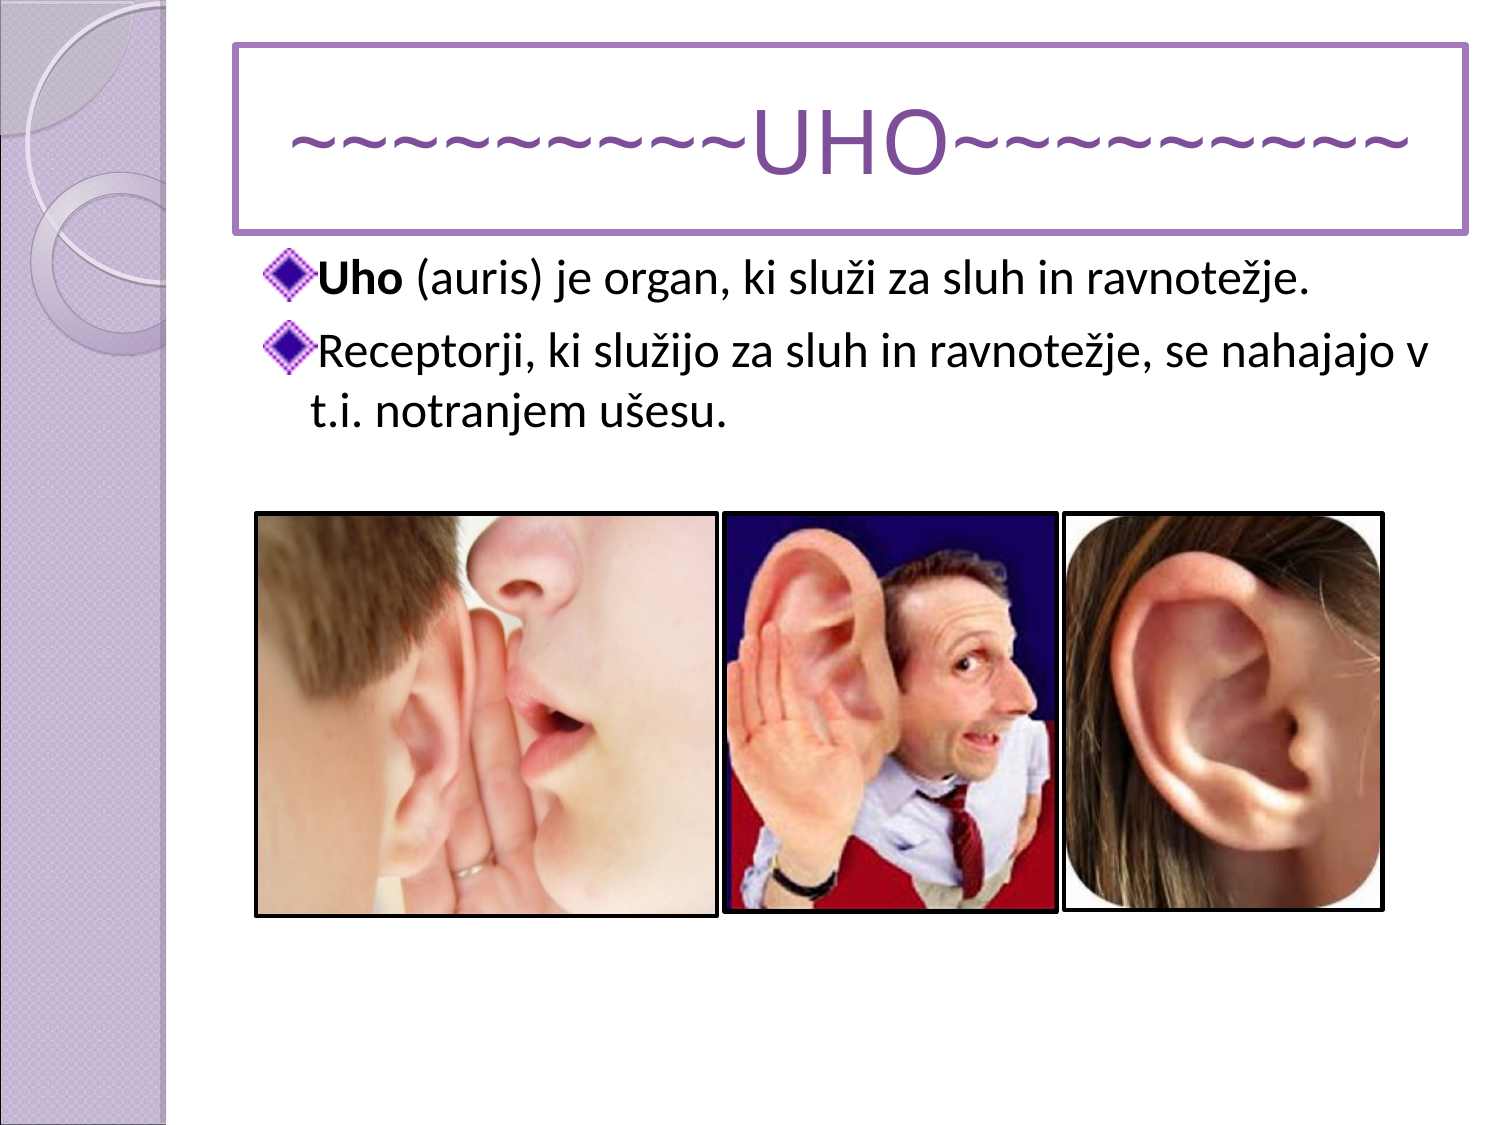

# ~~~~~~~~~UHO~~~~~~~~~
Uho (auris) je organ, ki služi za sluh in ravnotežje.
Receptorji, ki služijo za sluh in ravnotežje, se nahajajo v t.i. notranjem ušesu.